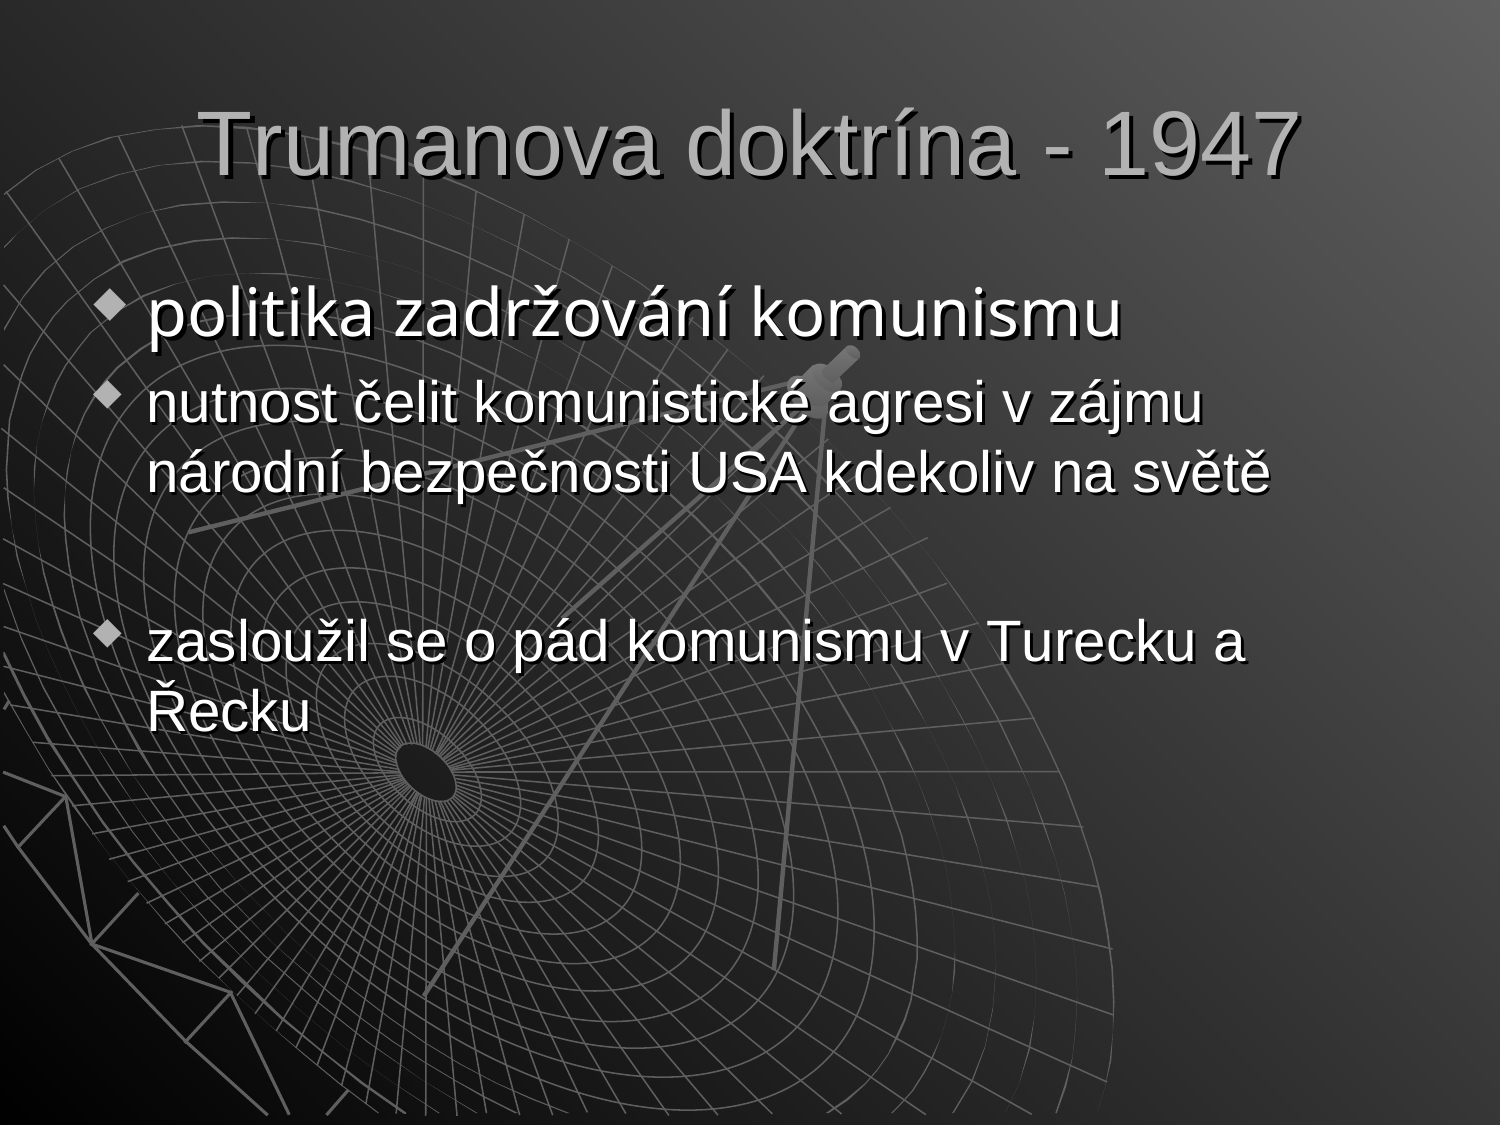

# Trumanova doktrína - 1947
politika zadržování komunismu
nutnost čelit komunistické agresi v zájmu národní bezpečnosti USA kdekoliv na světě
zasloužil se o pád komunismu v Turecku a Řecku